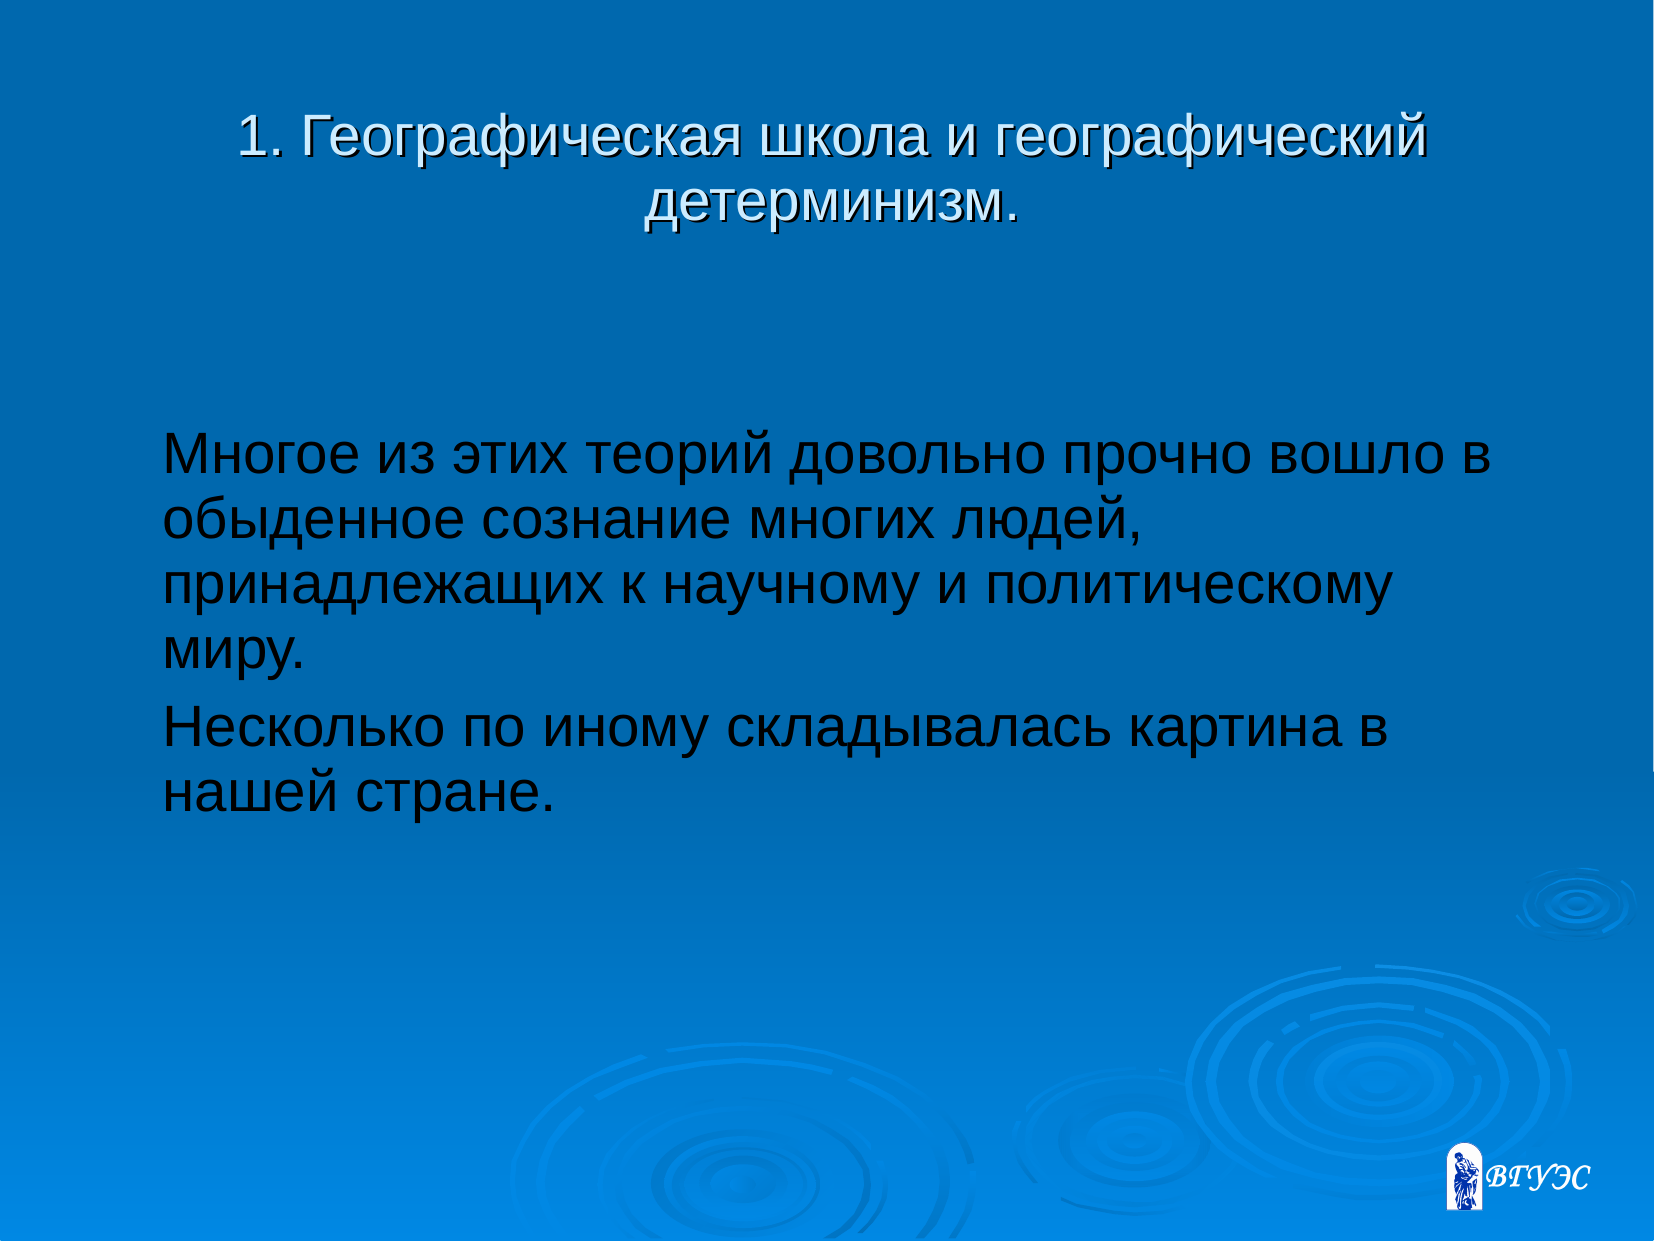

# 1. Географическая школа и географический детерминизм.
Многое из этих теорий довольно прочно вошло в обыденное сознание многих людей, принадлежащих к научному и политическому миру.
Несколько по иному складывалась картина в нашей стране.